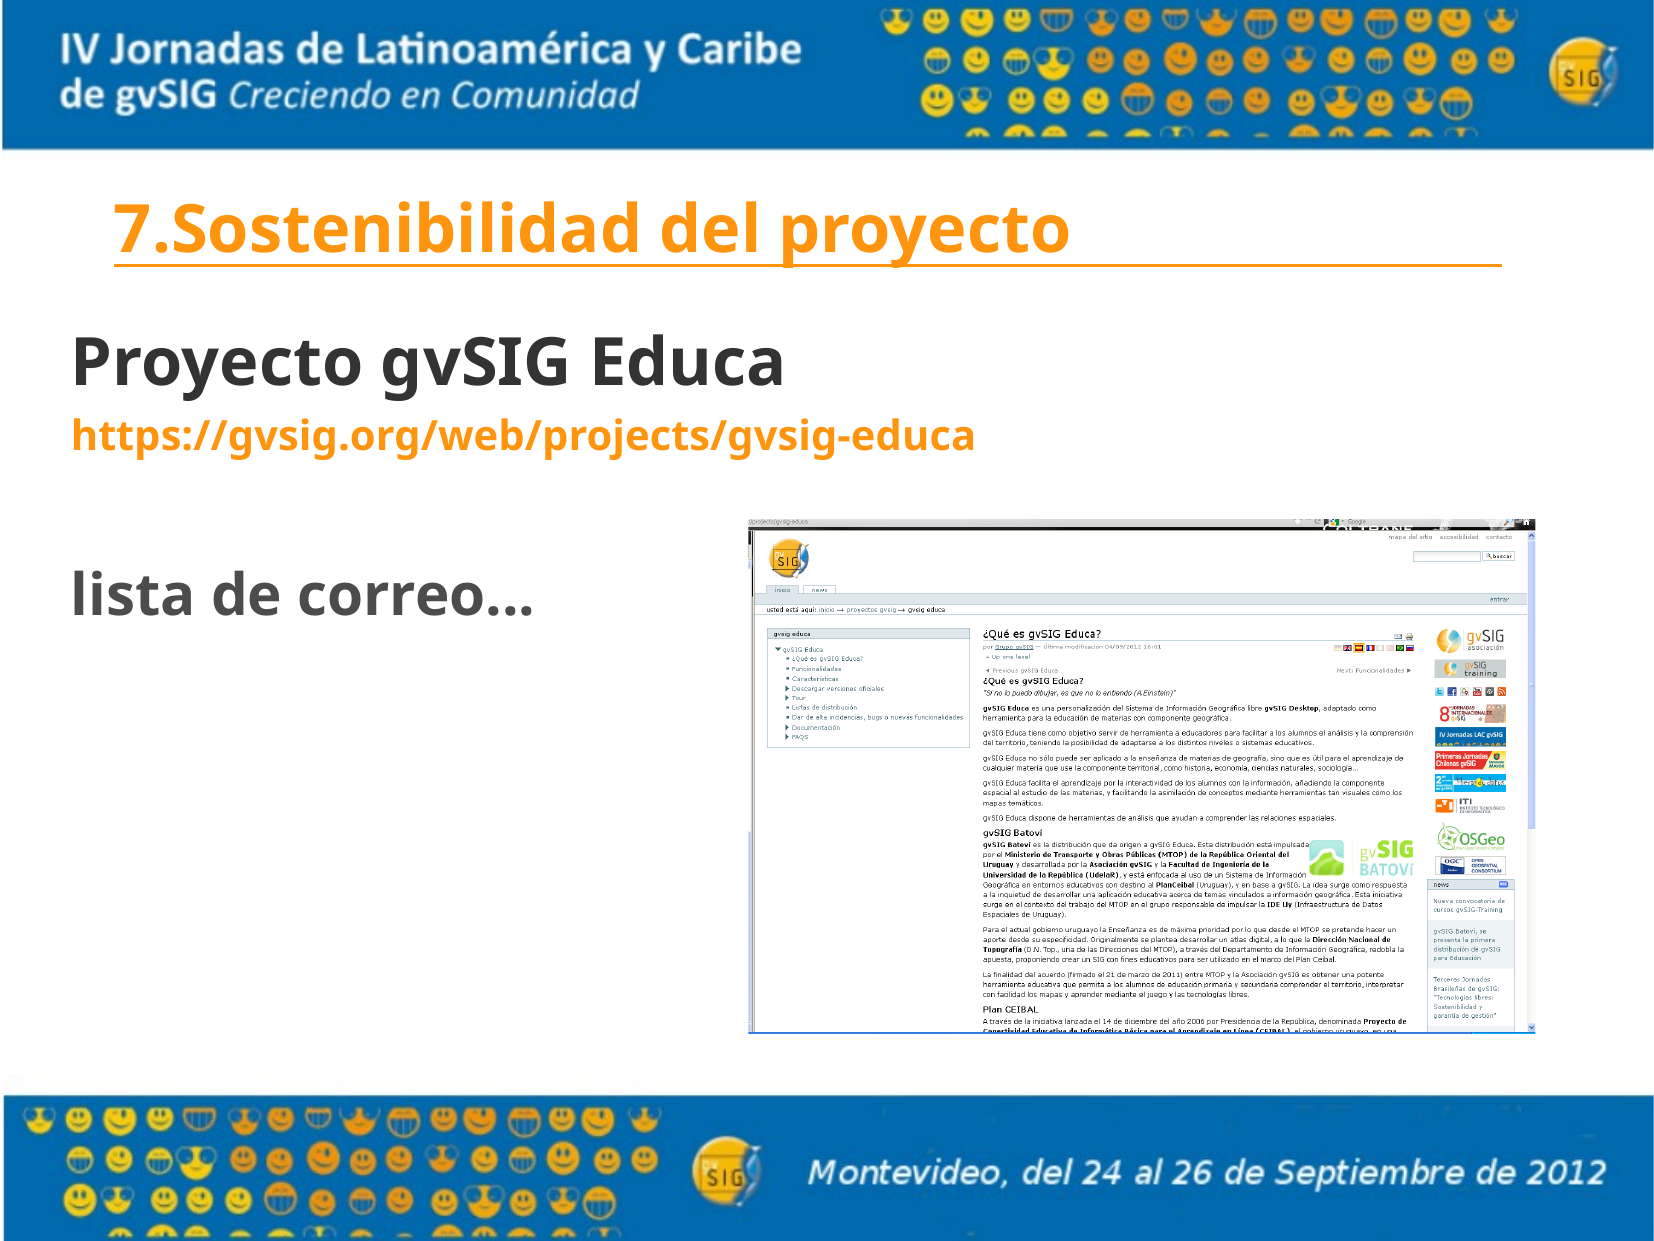

7.Sostenibilidad del proyecto
# Proyecto gvSIG Educa https://gvsig.org/web/projects/gvsig-educa lista de correo...